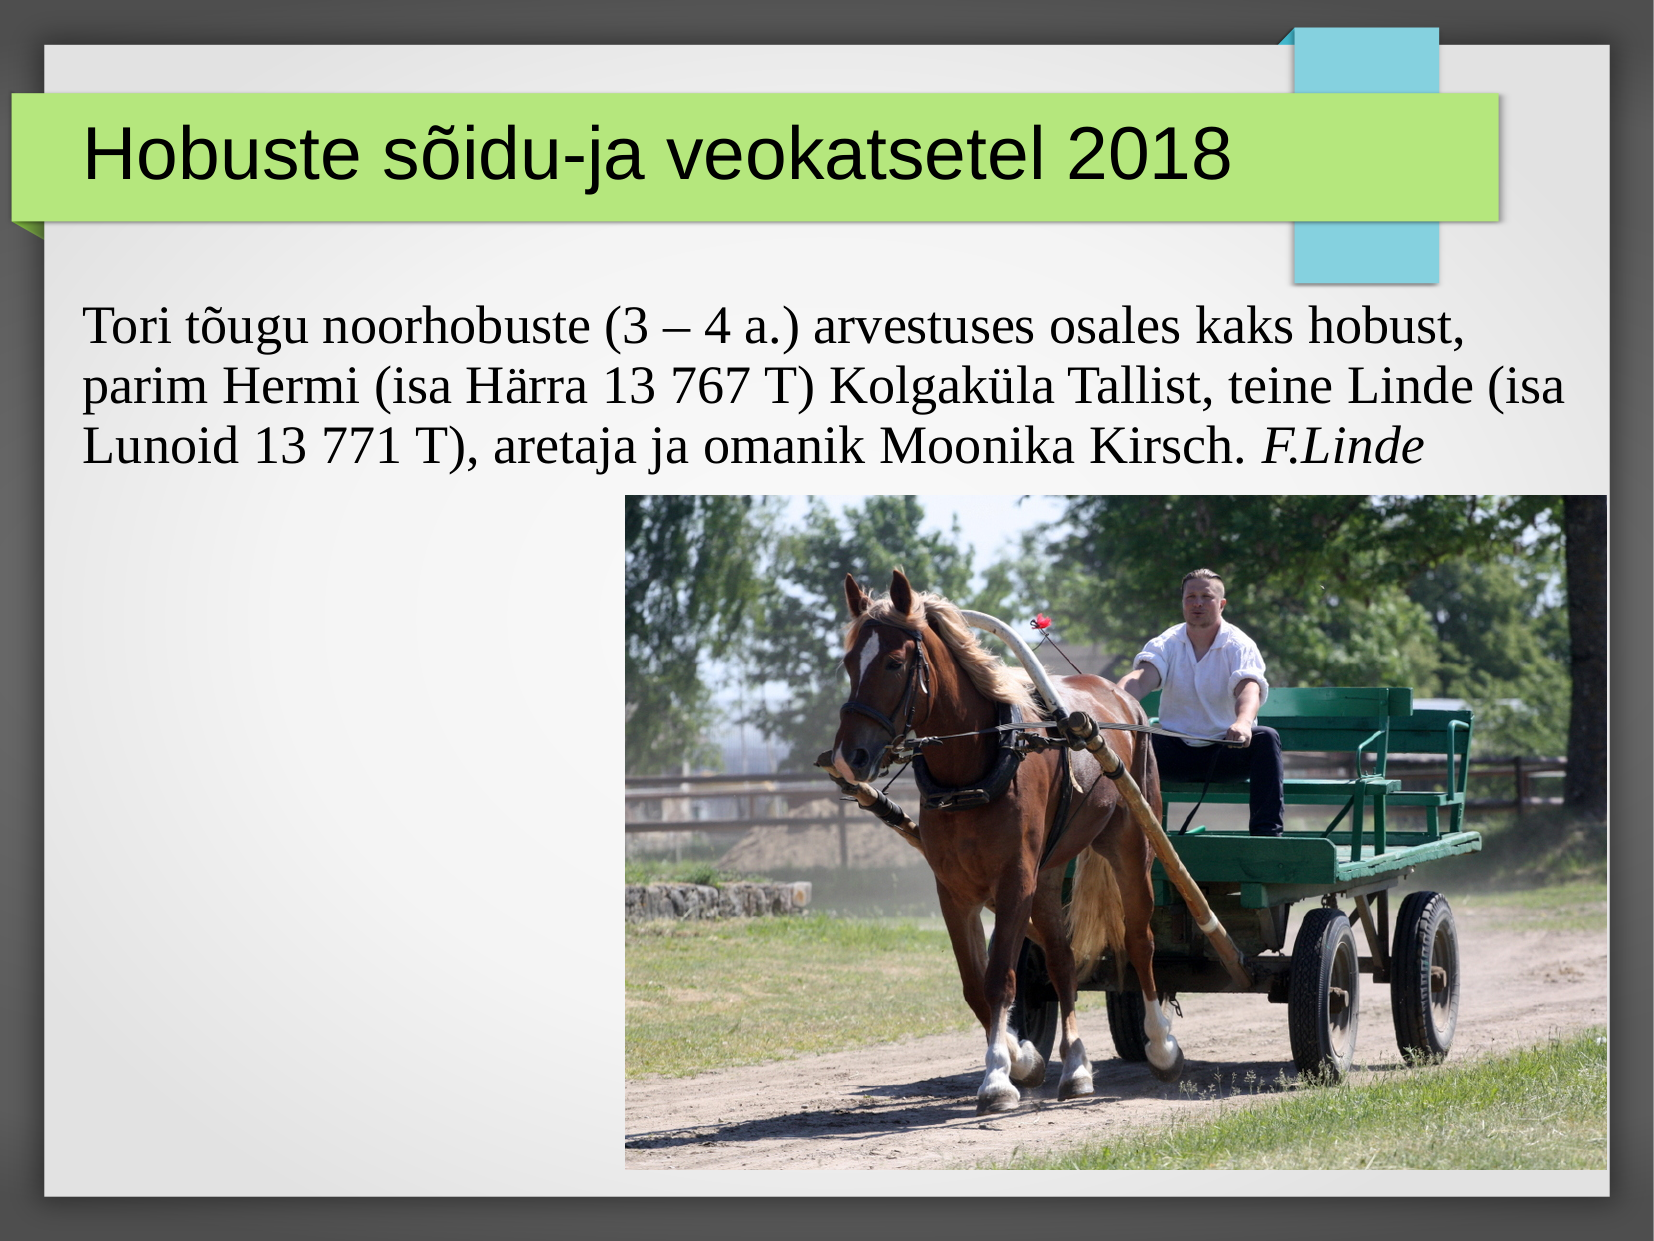

# Hobuste sõidu-ja veokatsetel 2018
Tori tõugu noorhobuste (3 – 4 a.) arvestuses osales kaks hobust, parim Hermi (isa Härra 13 767 T) Kolgaküla Tallist, teine Linde (isa Lunoid 13 771 T), aretaja ja omanik Moonika Kirsch. F.Linde